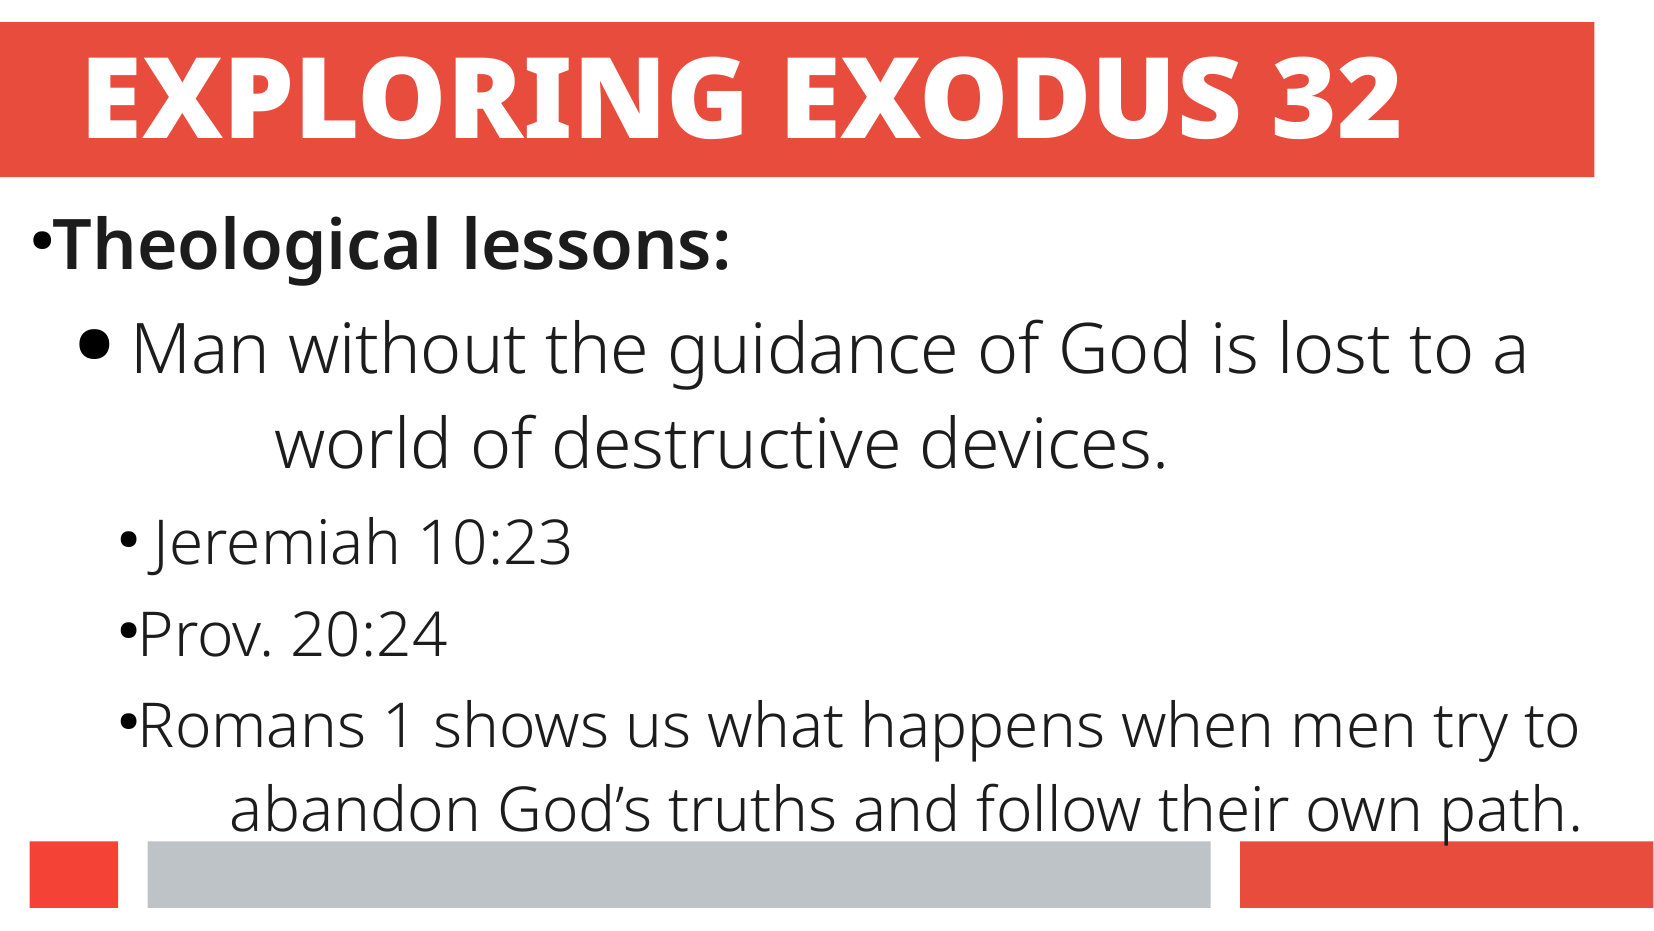

# EXPLORING EXODUS 32
Theological lessons:
 Man without the guidance of God is lost to a 	 world of destructive devices.
 Jeremiah 10:23
Prov. 20:24
Romans 1 shows us what happens when men try to abandon God’s truths and follow their own path.